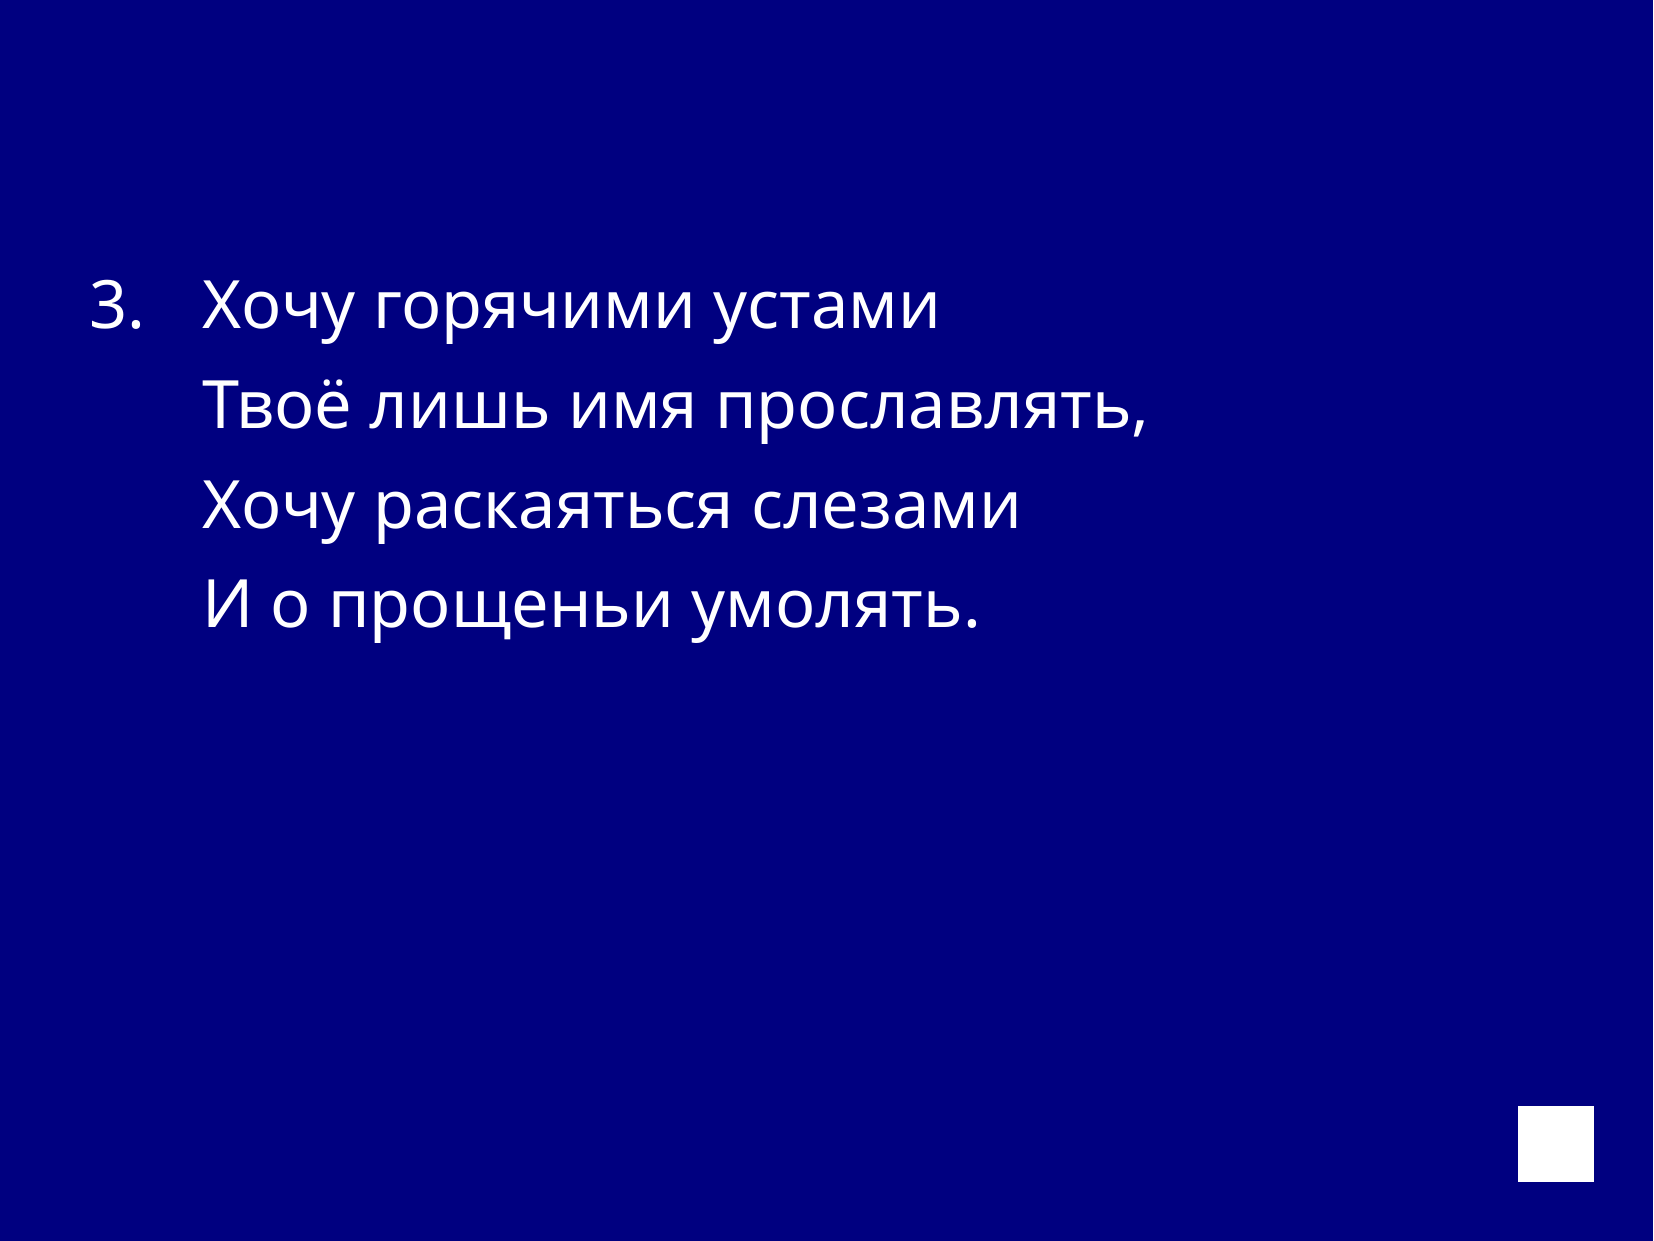

3.	Хочу горячими устами
	Твоё лишь имя прославлять,
	Хочу раскаяться слезами
	И о прощеньи умолять.